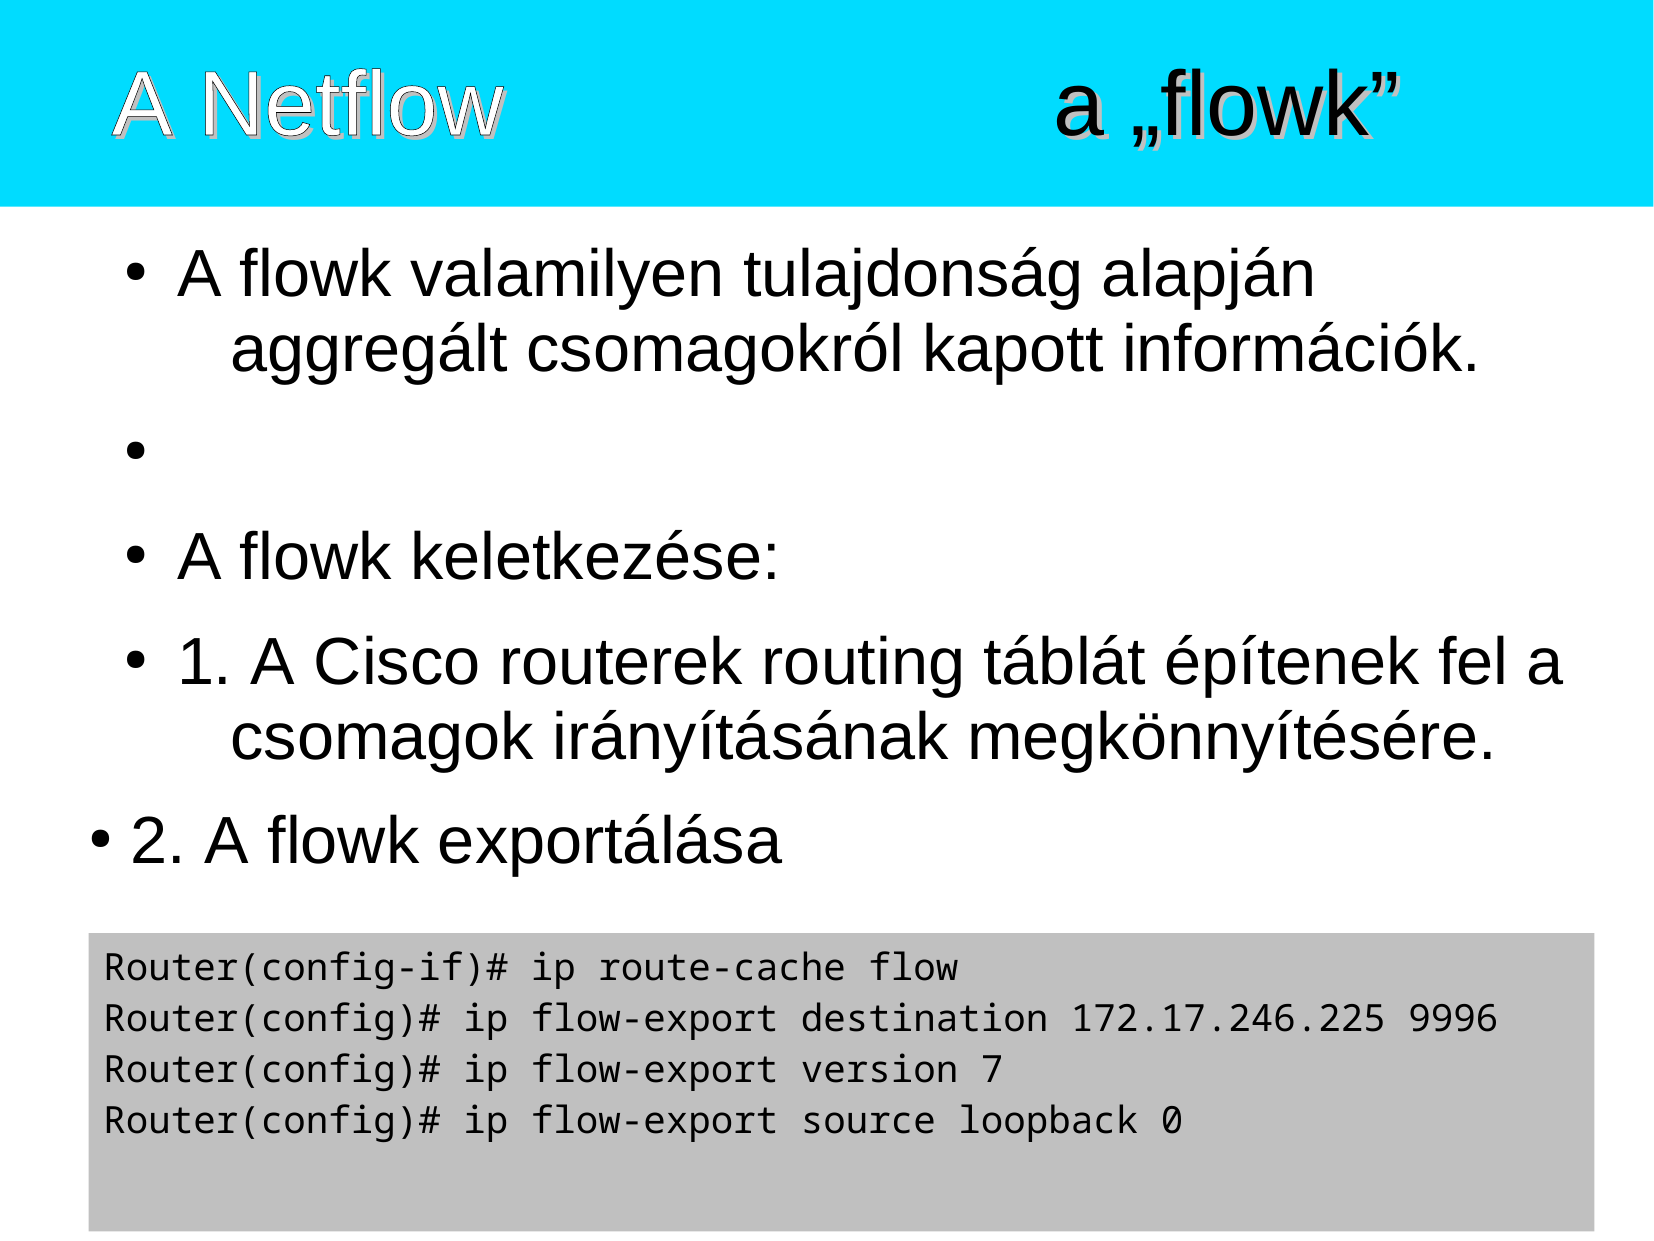

A Netflow	a „flowk”
# A Netflow
A flowk valamilyen tulajdonság alapján aggregált csomagokról kapott információk.
A flowk keletkezése:
1. A Cisco routerek routing táblát építenek fel a csomagok irányításának megkönnyítésére.
 2. A flowk exportálása
Router(config-if)# ip route-cache flow
Router(config)# ip flow-export destination 172.17.246.225 9996
Router(config)# ip flow-export version 7
Router(config)# ip flow-export source loopback 0